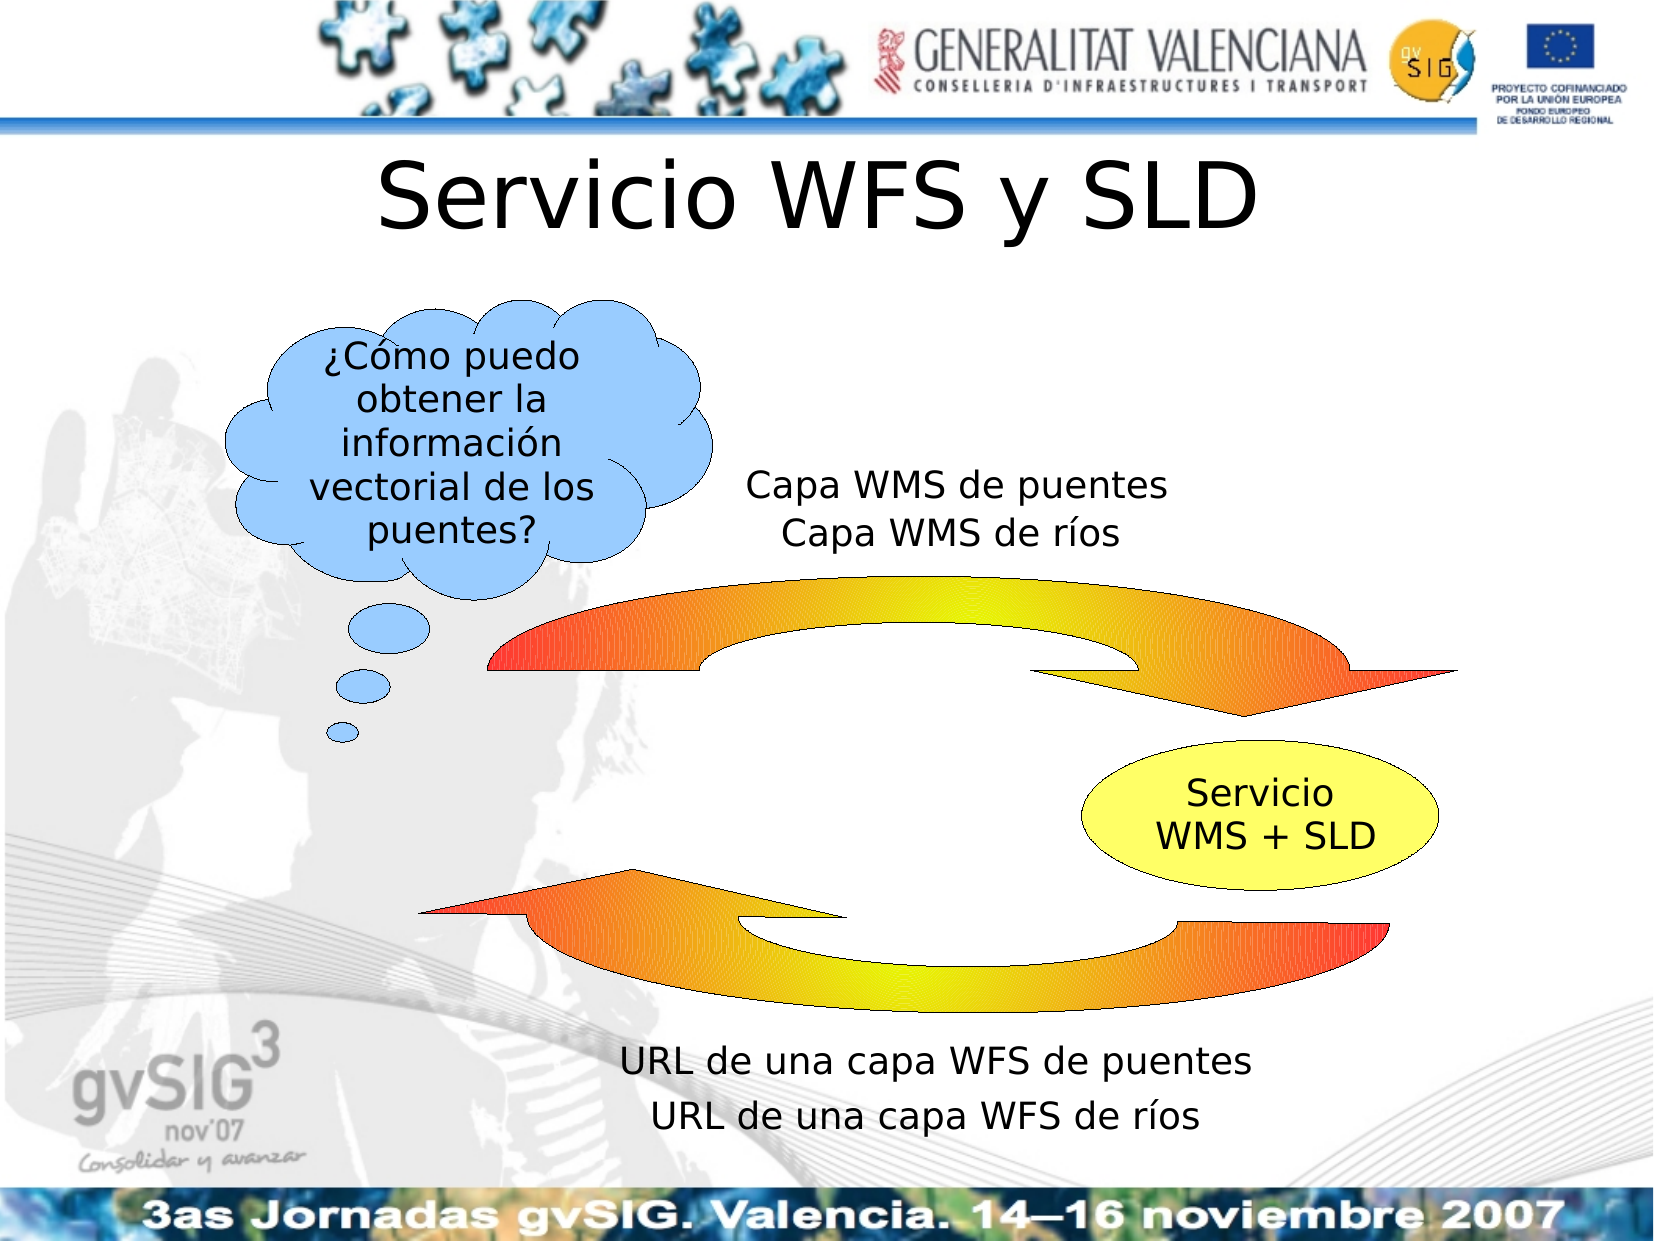

# Servicio WFS y SLD
¿Cuántos litros por metro cuadrado corren por el río?
¿Cómo puedo
obtener la información vectorial de los puentes?
Capa WMS de puentes
Capa WMS de ríos
Servicio
 WMS + SLD
URL de una capa WFS de puentes
URL de una capa WFS de ríos